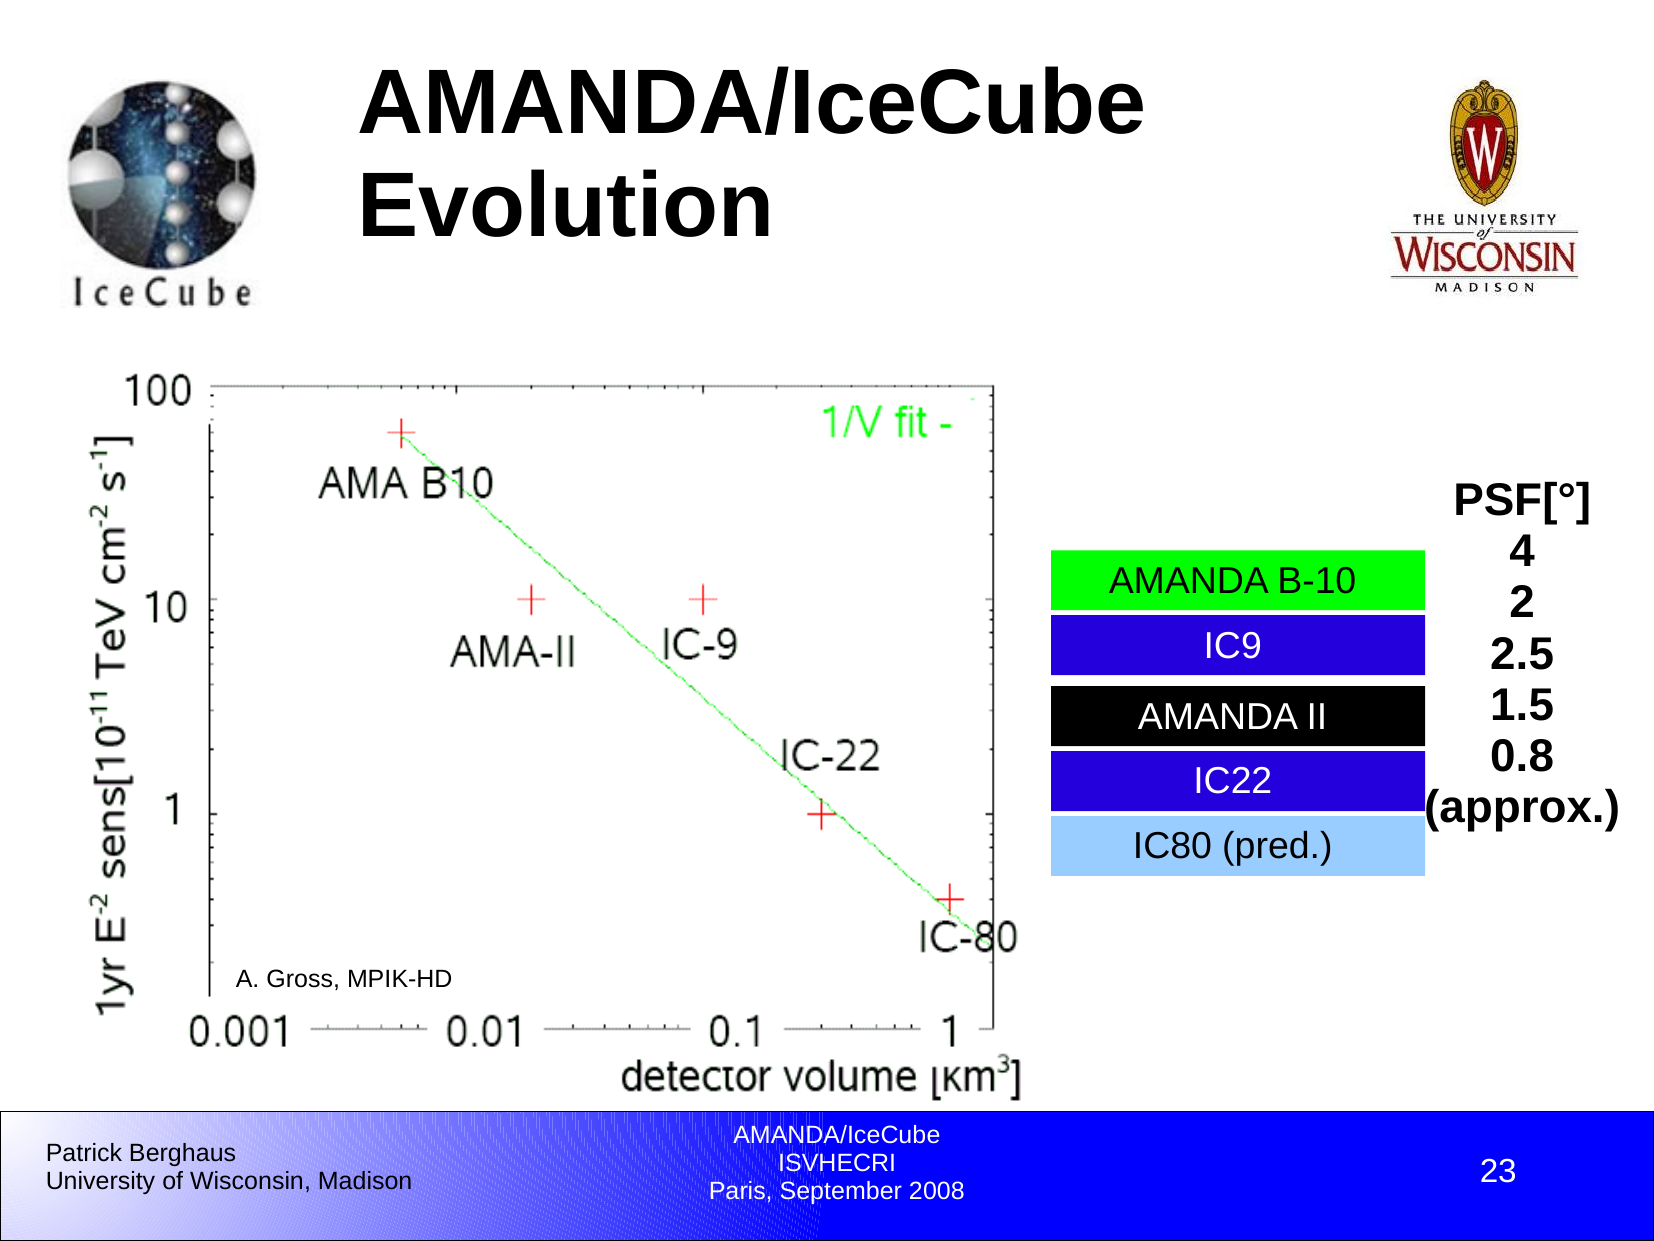

AMANDA/IceCube
Evolution
PSF[°]
4
2
2.5
1.5
0.8
(approx.)
A. Gross, MPIK-HD
AMANDA B-10
IC9
AMANDA II
IC22
IC80 (pred.)